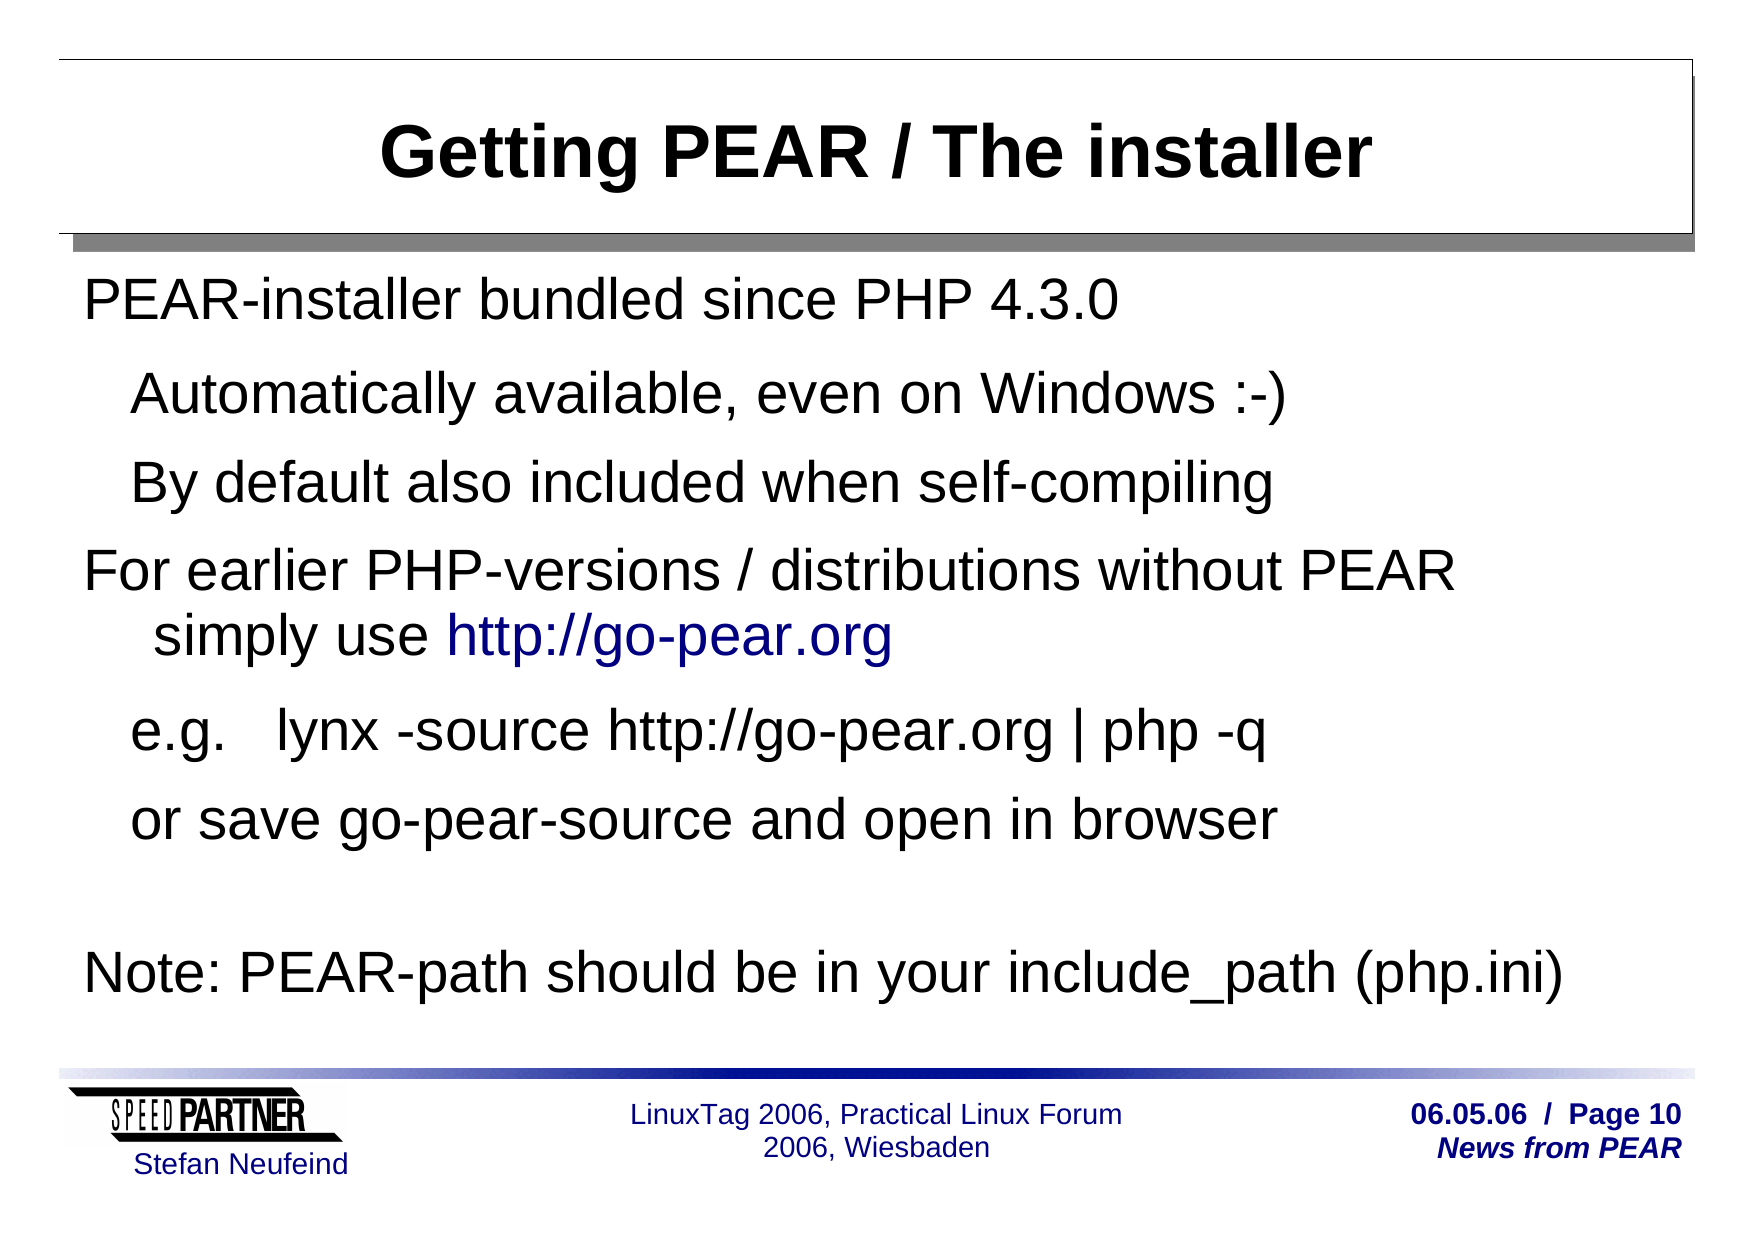

# Getting PEAR / The installer
PEAR-installer bundled since PHP 4.3.0
Automatically available, even on Windows :-)
By default also included when self-compiling
For earlier PHP-versions / distributions without PEAR
simply use http://go-pear.org
e.g. lynx -source http://go-pear.org | php -q
or save go-pear-source and open in browser
Note: PEAR-path should be in your include_path (php.ini)